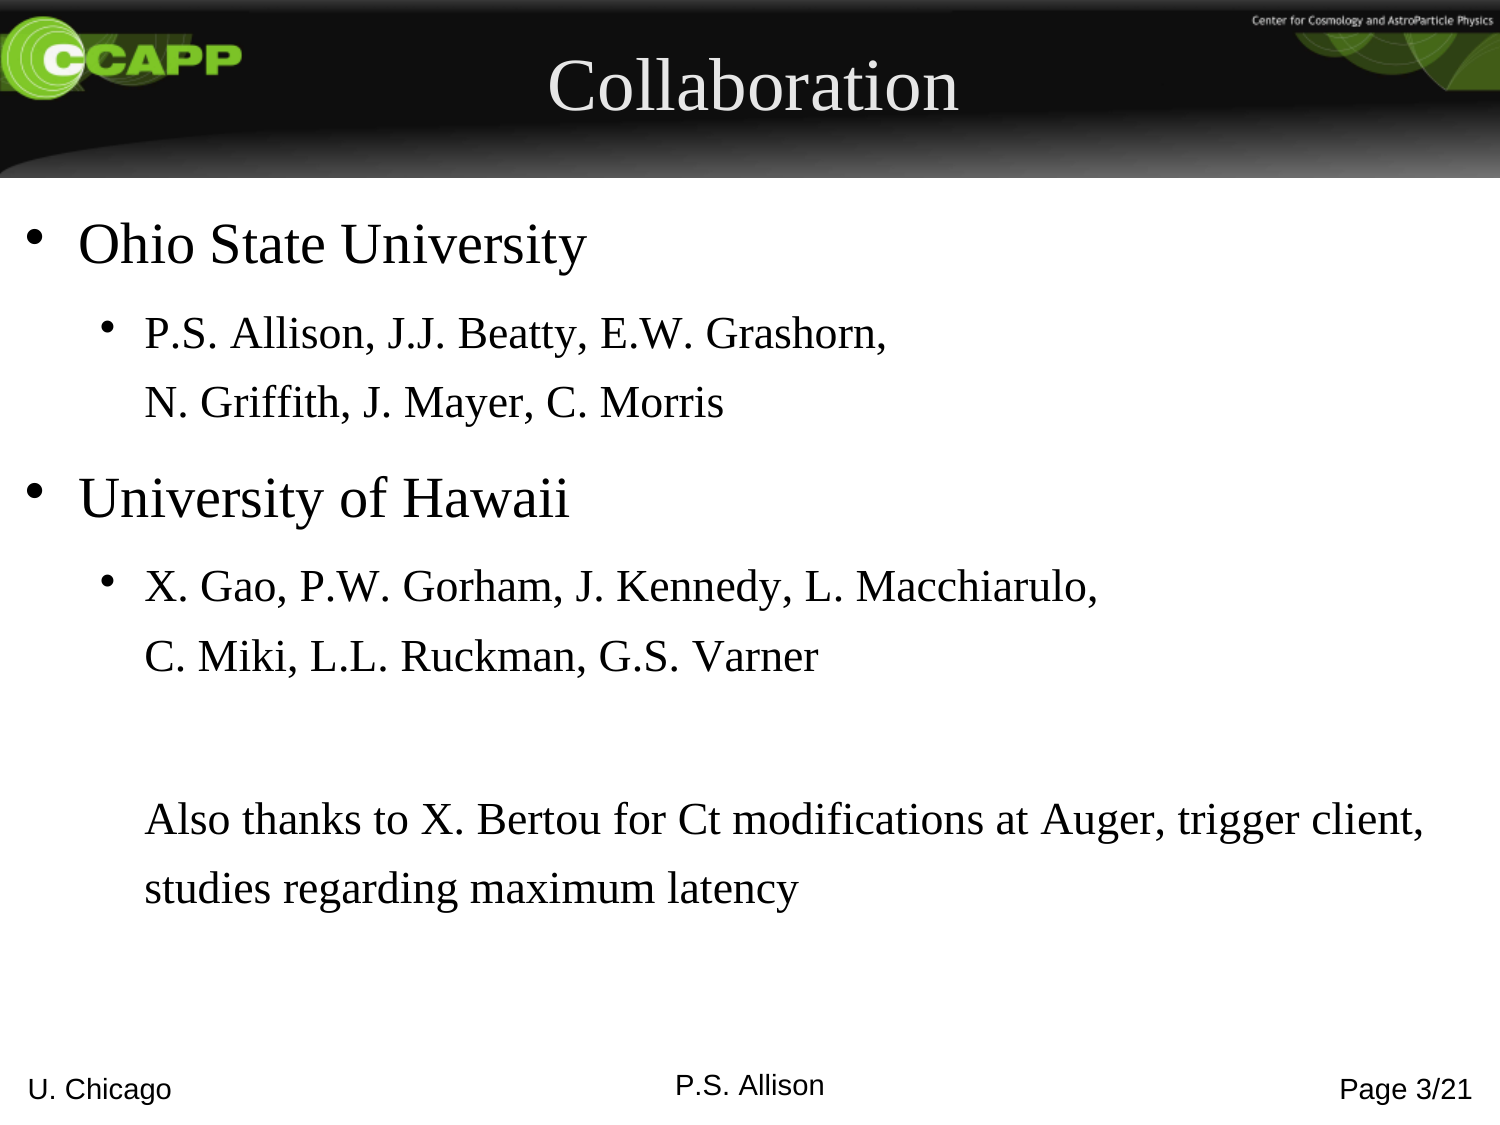

# Collaboration
Ohio State University
P.S. Allison, J.J. Beatty, E.W. Grashorn,
N. Griffith, J. Mayer, C. Morris
University of Hawaii
X. Gao, P.W. Gorham, J. Kennedy, L. Macchiarulo,
C. Miki, L.L. Ruckman, G.S. Varner
Also thanks to X. Bertou for Ct modifications at Auger, trigger client, studies regarding maximum latency